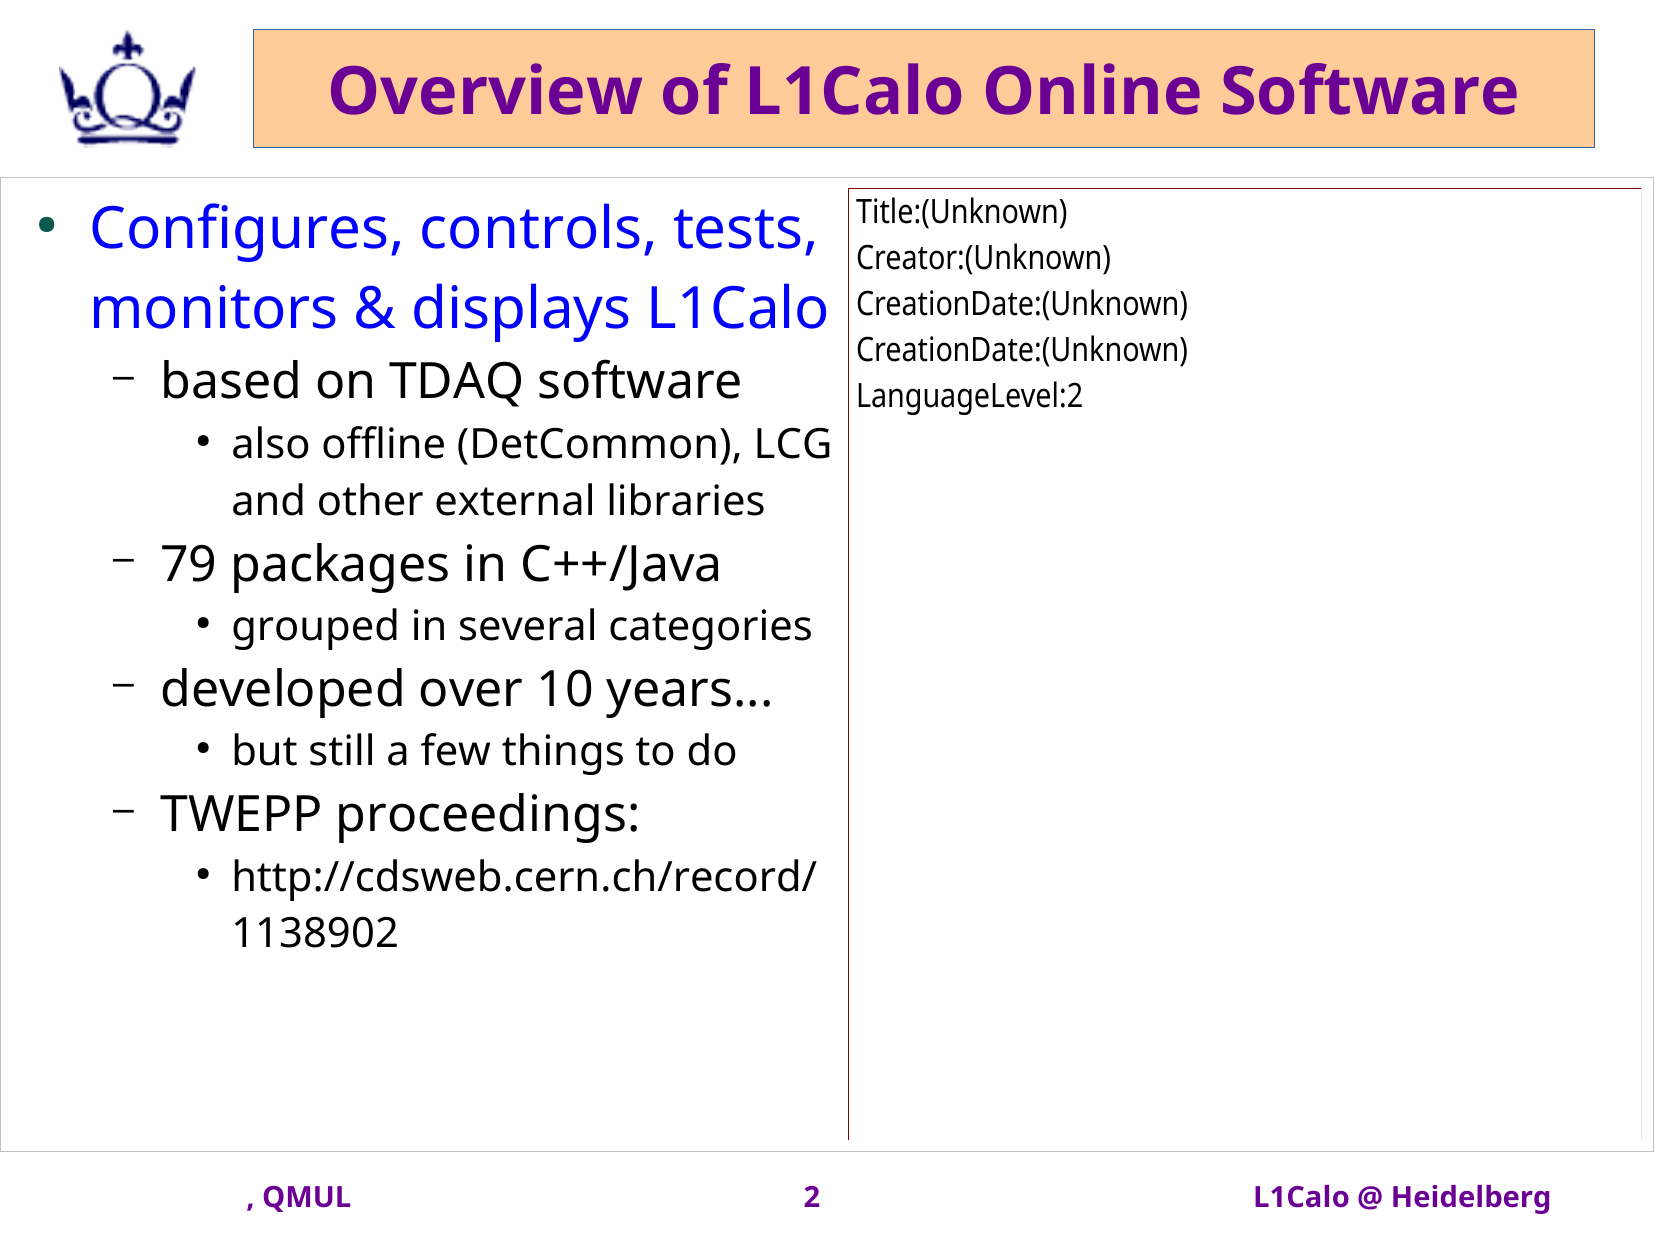

# Overview of L1Calo Online Software
Configures, controls, tests, monitors & displays L1Calo
based on TDAQ software
also offline (DetCommon), LCG and other external libraries
79 packages in C++/Java
grouped in several categories
developed over 10 years...
but still a few things to do
TWEPP proceedings:
http://cdsweb.cern.ch/record/1138902